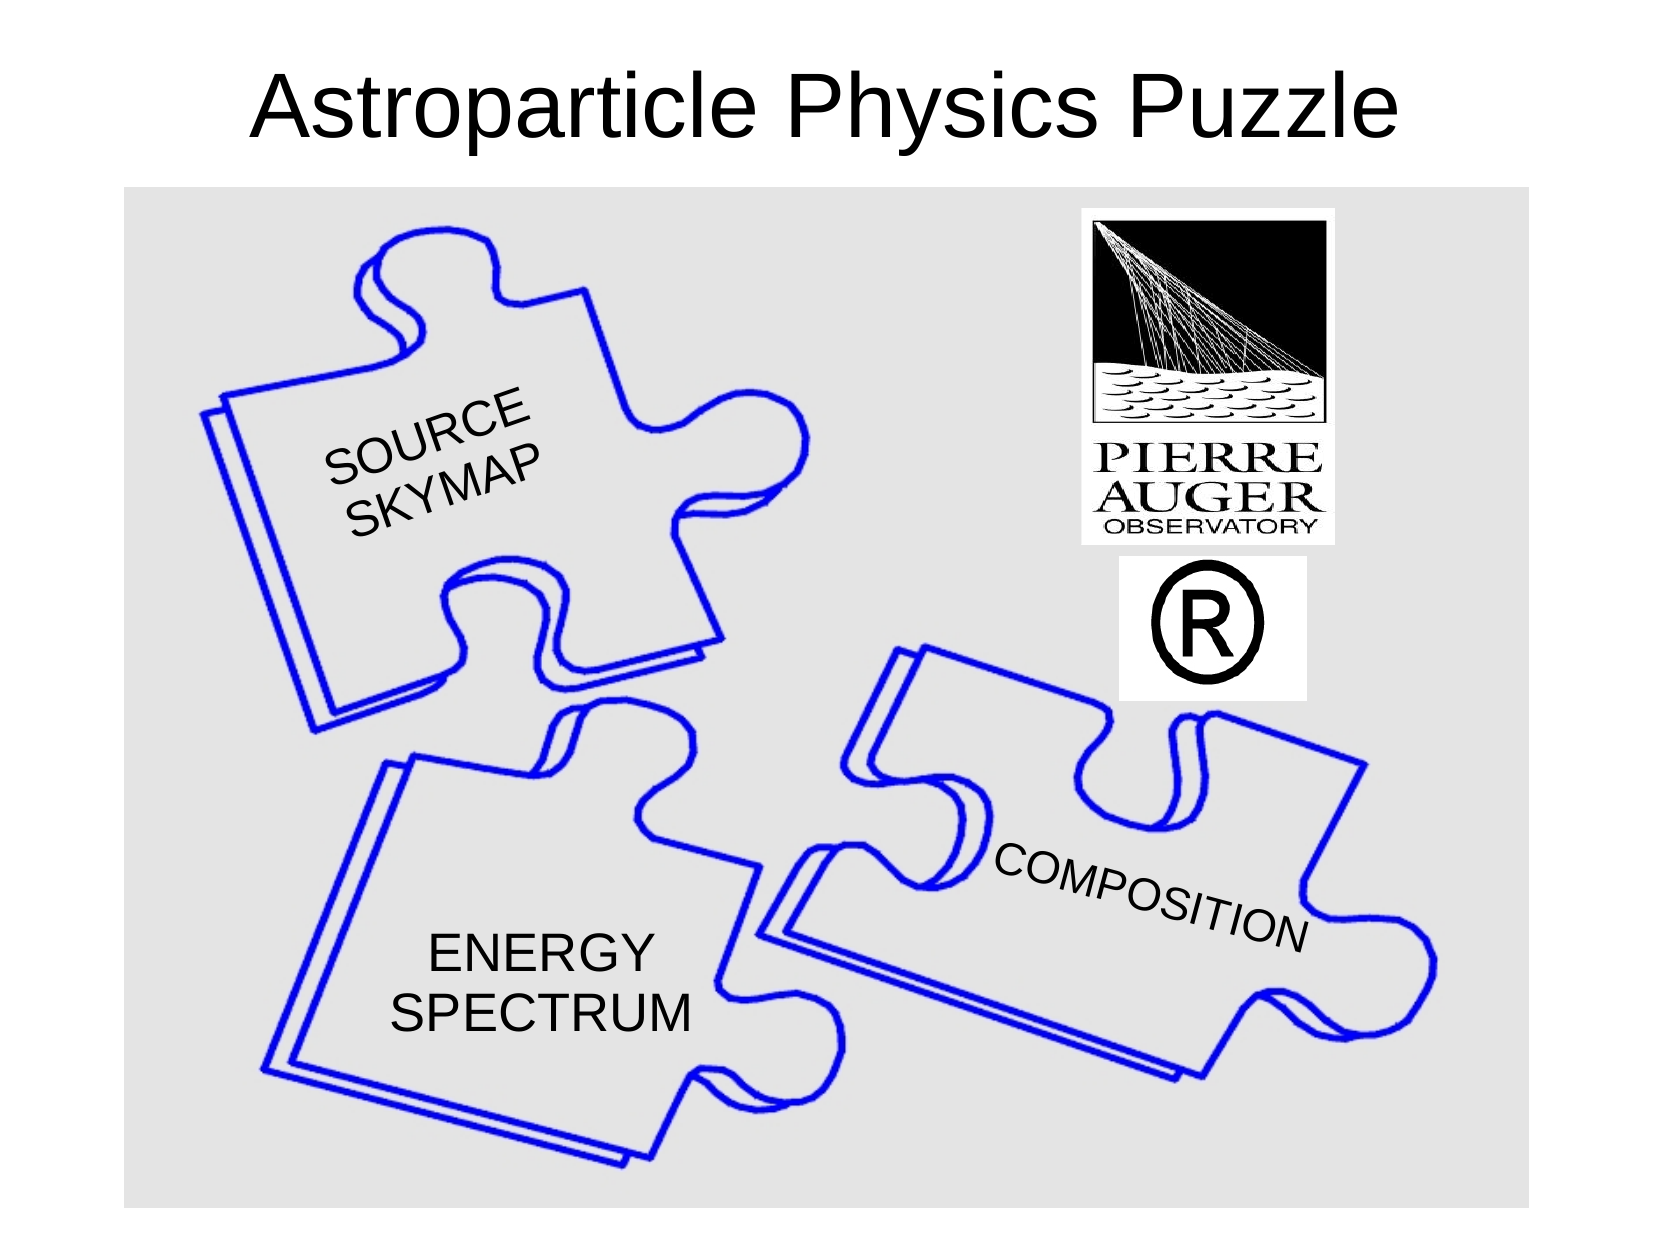

# Astroparticle Physics Puzzle
SOURCE
SKYMAP
COMPOSITION
ENERGY
SPECTRUM